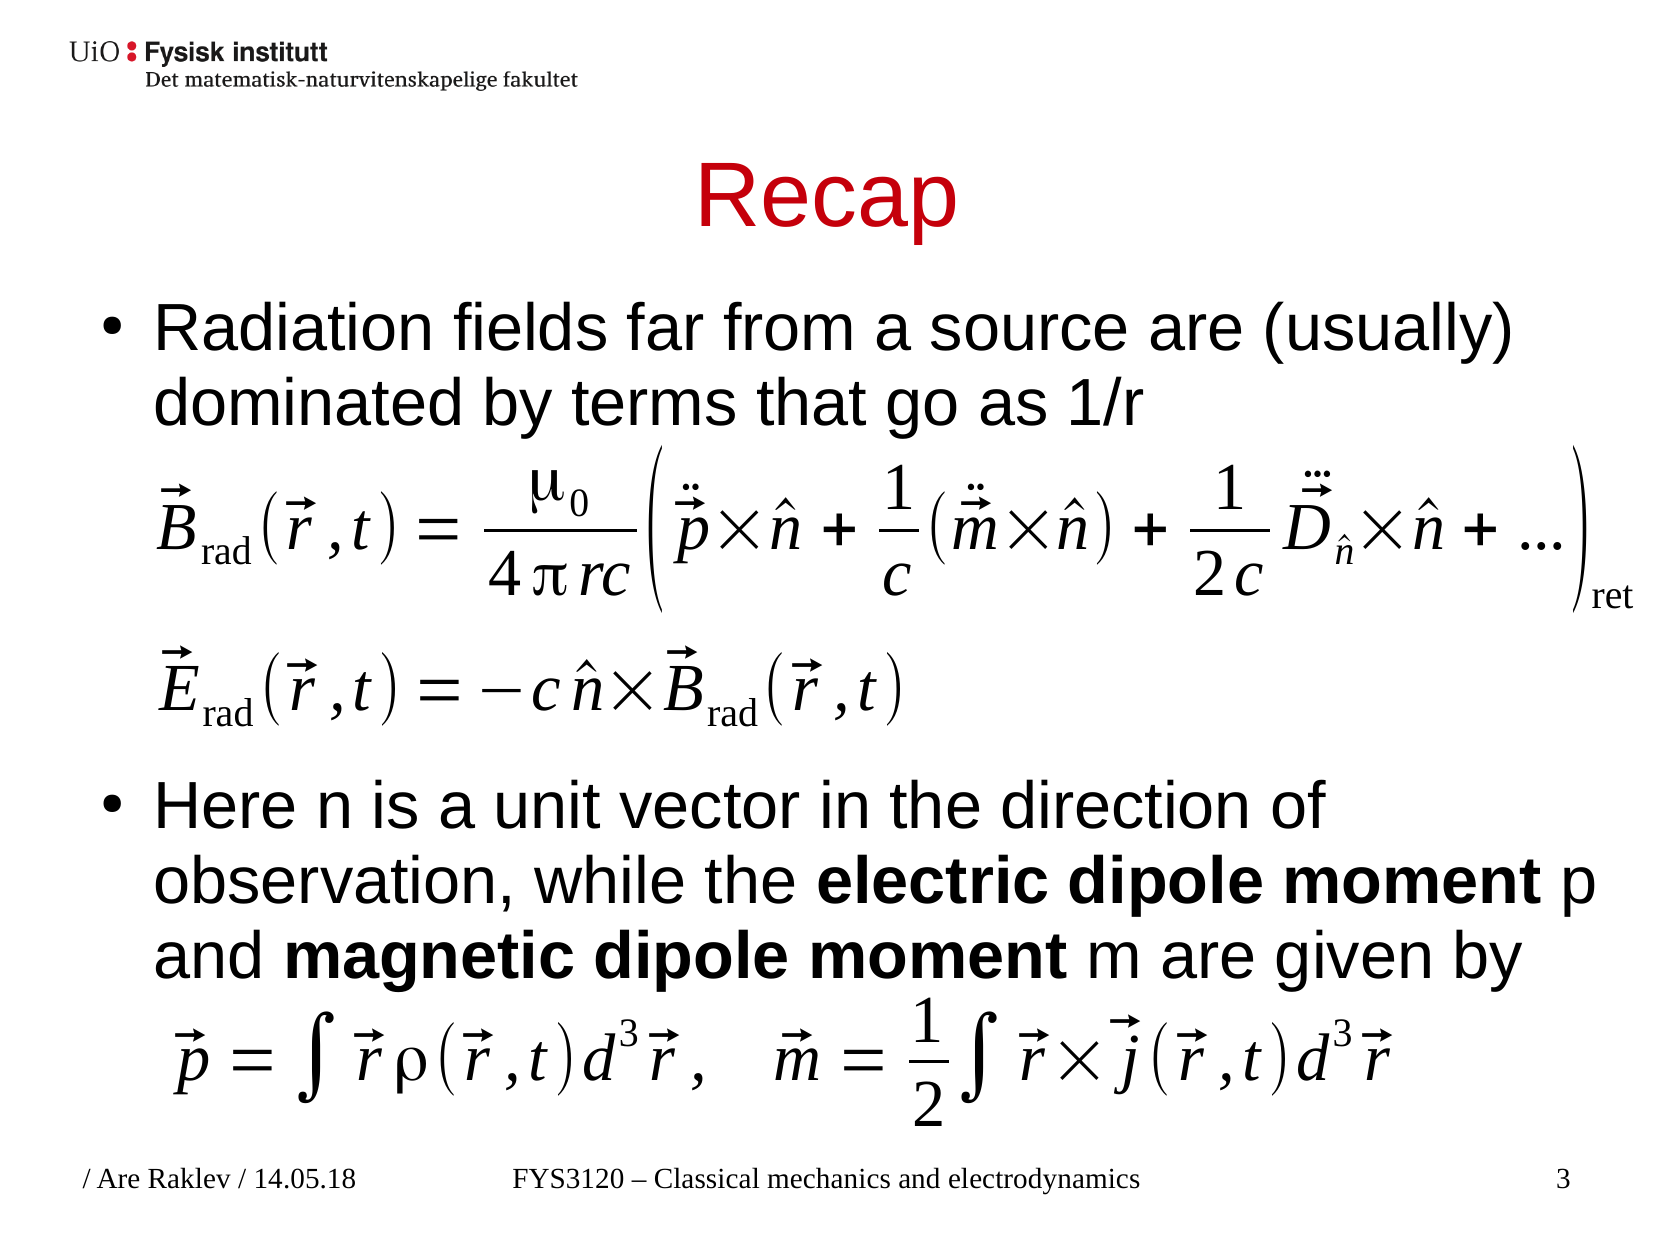

# Recap
Radiation fields far from a source are (usually) dominated by terms that go as 1/r
Here n is a unit vector in the direction of observation, while the electric dipole moment p and magnetic dipole moment m are given by
/ Are Raklev / 14.05.18
FYS3120 – Classical mechanics and electrodynamics
3